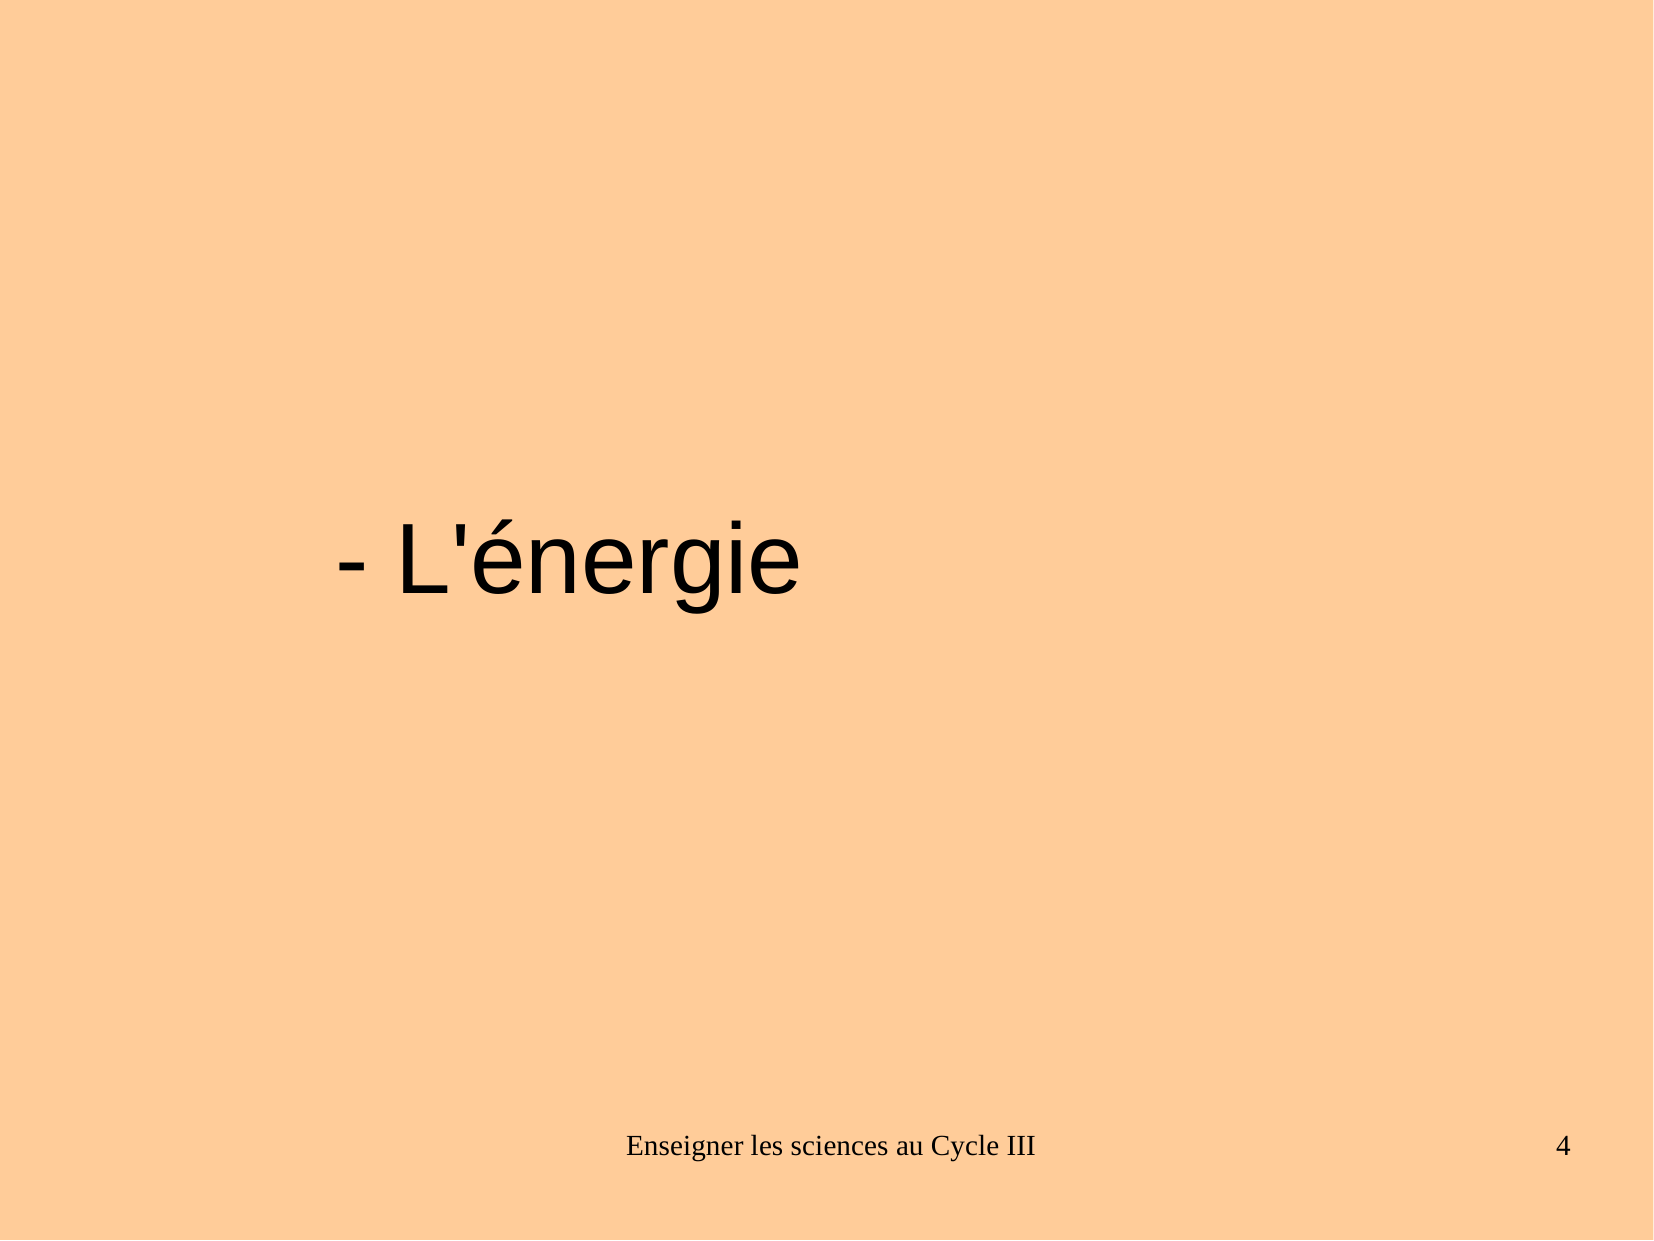

- L'énergie
 Enseigner les sciences au Cycle III
4